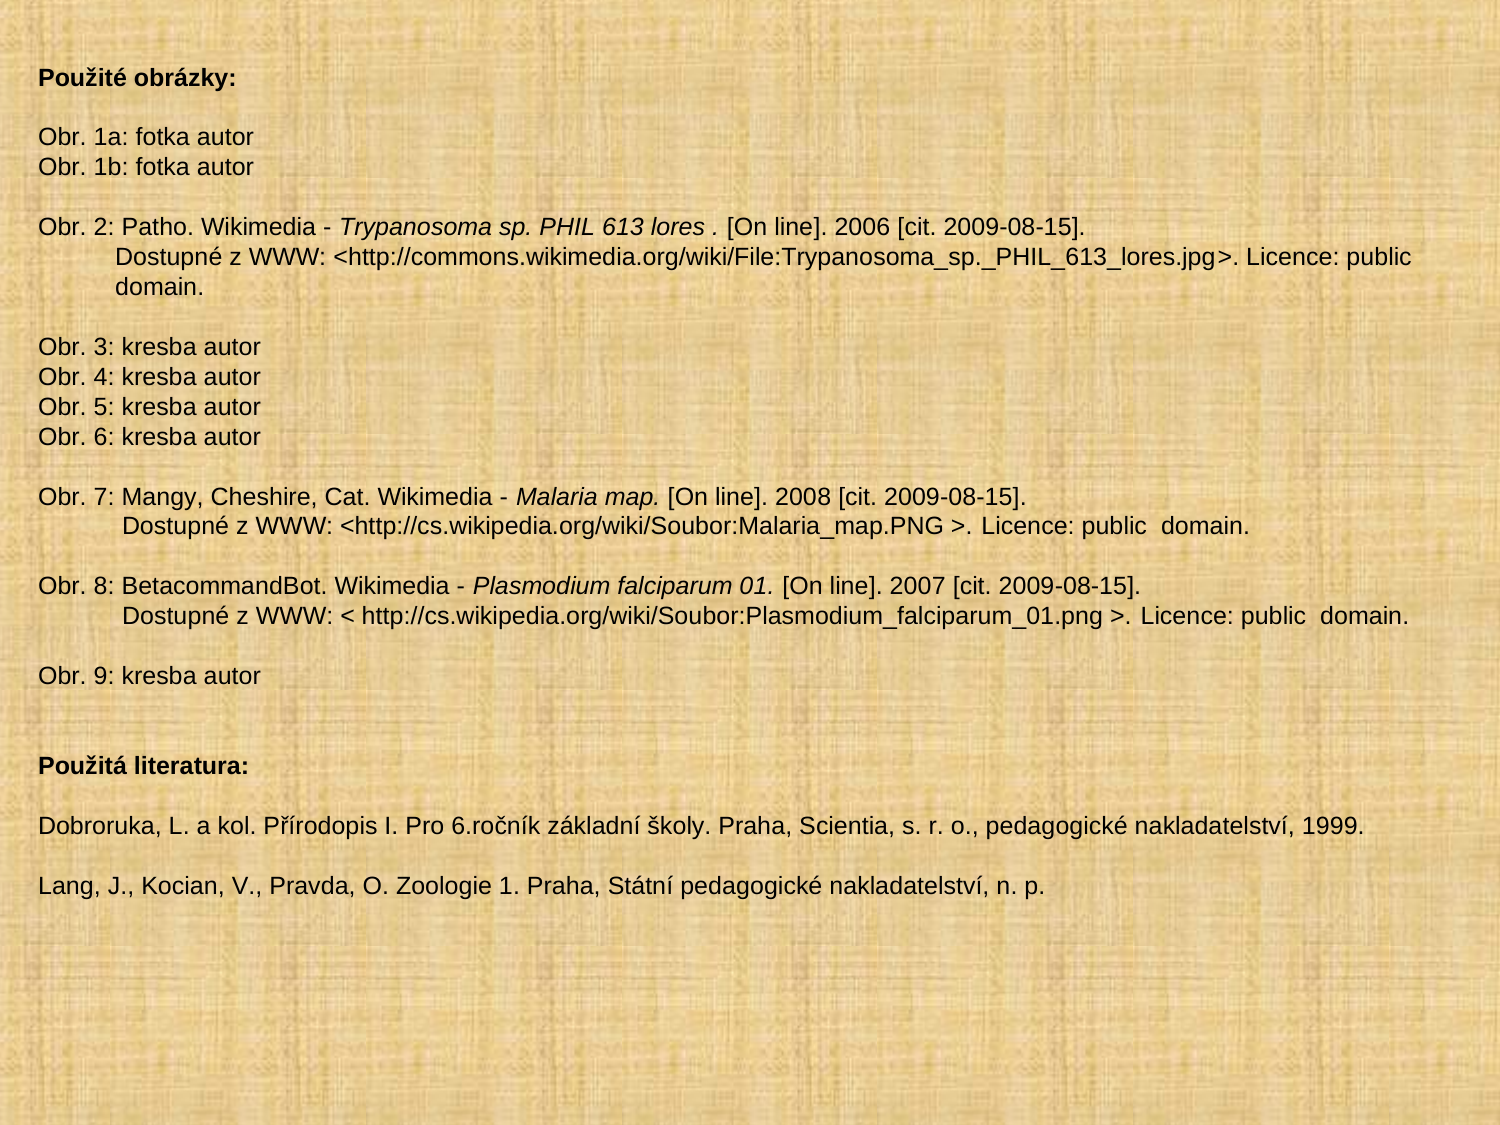

Použité obrázky:
Obr. 1a: fotka autor
Obr. 1b: fotka autor
Obr. 2: Patho. Wikimedia - Trypanosoma sp. PHIL 613 lores . [On line]. 2006 [cit. 2009-08-15].
 Dostupné z WWW: <http://commons.wikimedia.org/wiki/File:Trypanosoma_sp._PHIL_613_lores.jpg>. Licence: public
 domain.
Obr. 3: kresba autor
Obr. 4: kresba autor
Obr. 5: kresba autor
Obr. 6: kresba autor
Obr. 7: Mangy, Cheshire, Cat. Wikimedia - Malaria map. [On line]. 2008 [cit. 2009-08-15].
 Dostupné z WWW: <http://cs.wikipedia.org/wiki/Soubor:Malaria_map.PNG >. Licence: public domain.
Obr. 8: BetacommandBot. Wikimedia - Plasmodium falciparum 01. [On line]. 2007 [cit. 2009-08-15].
 Dostupné z WWW: < http://cs.wikipedia.org/wiki/Soubor:Plasmodium_falciparum_01.png >. Licence: public domain.
Obr. 9: kresba autor
Použitá literatura:
Dobroruka, L. a kol. Přírodopis I. Pro 6.ročník základní školy. Praha, Scientia, s. r. o., pedagogické nakladatelství, 1999.
Lang, J., Kocian, V., Pravda, O. Zoologie 1. Praha, Státní pedagogické nakladatelství, n. p.